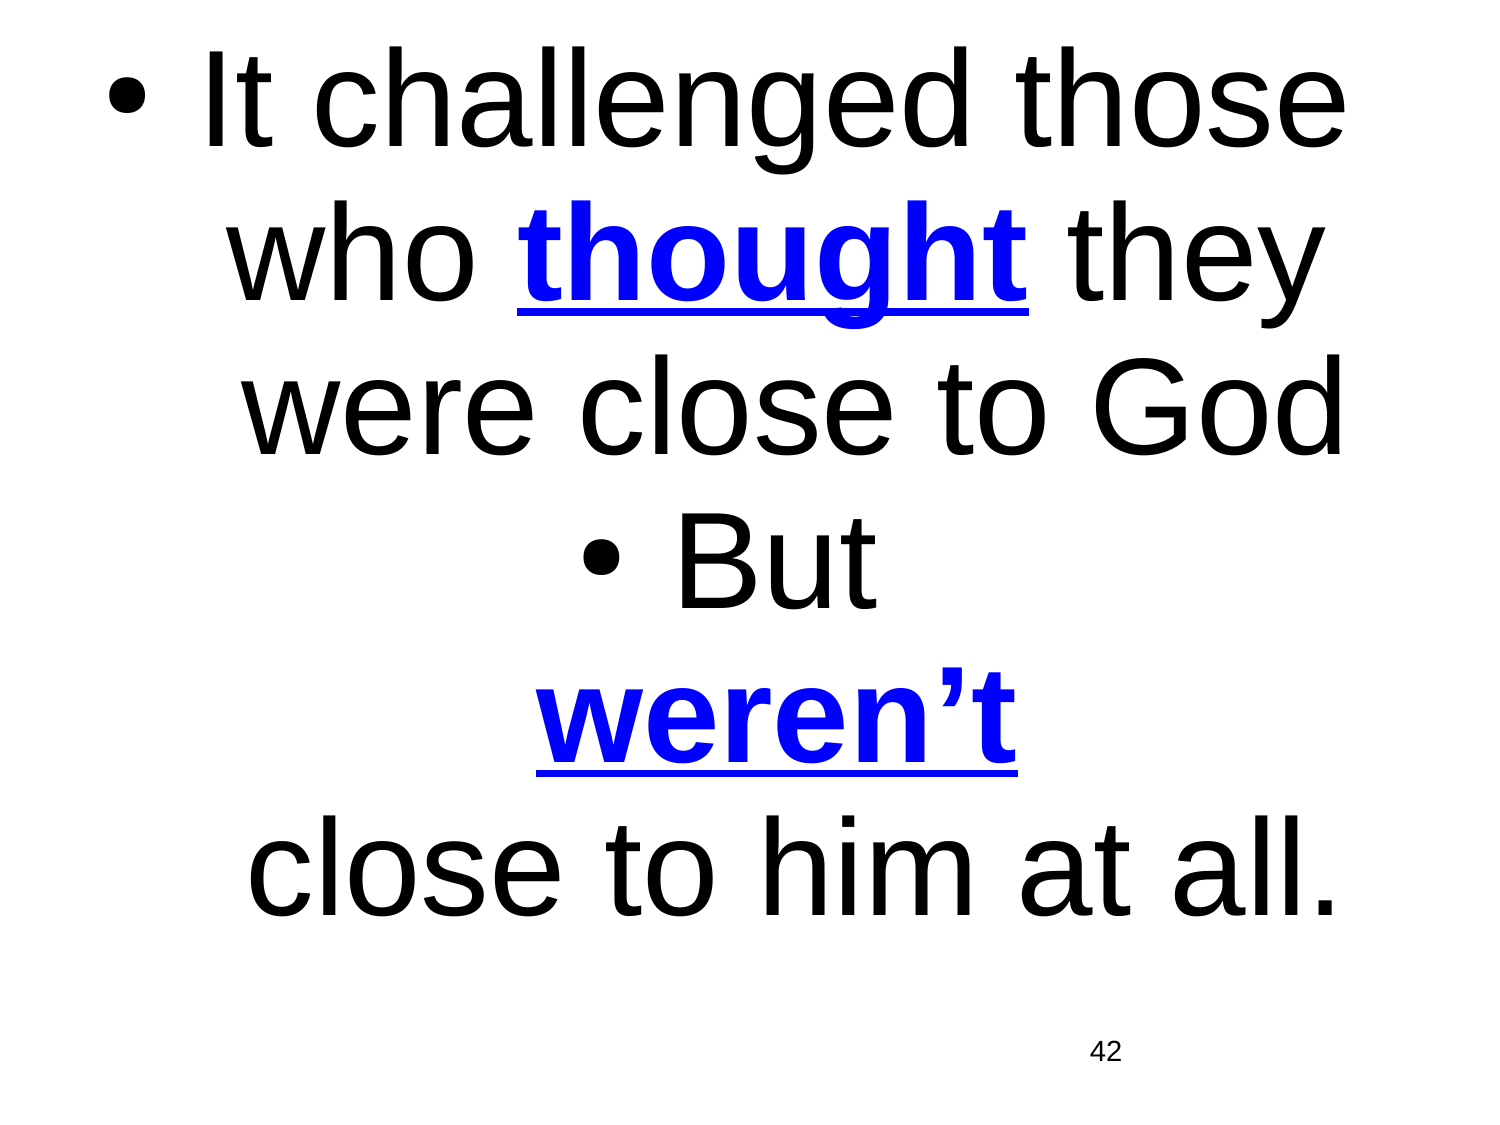

It challenged those
who thought they
were close to God
 But
weren’t
close to him at all.
42